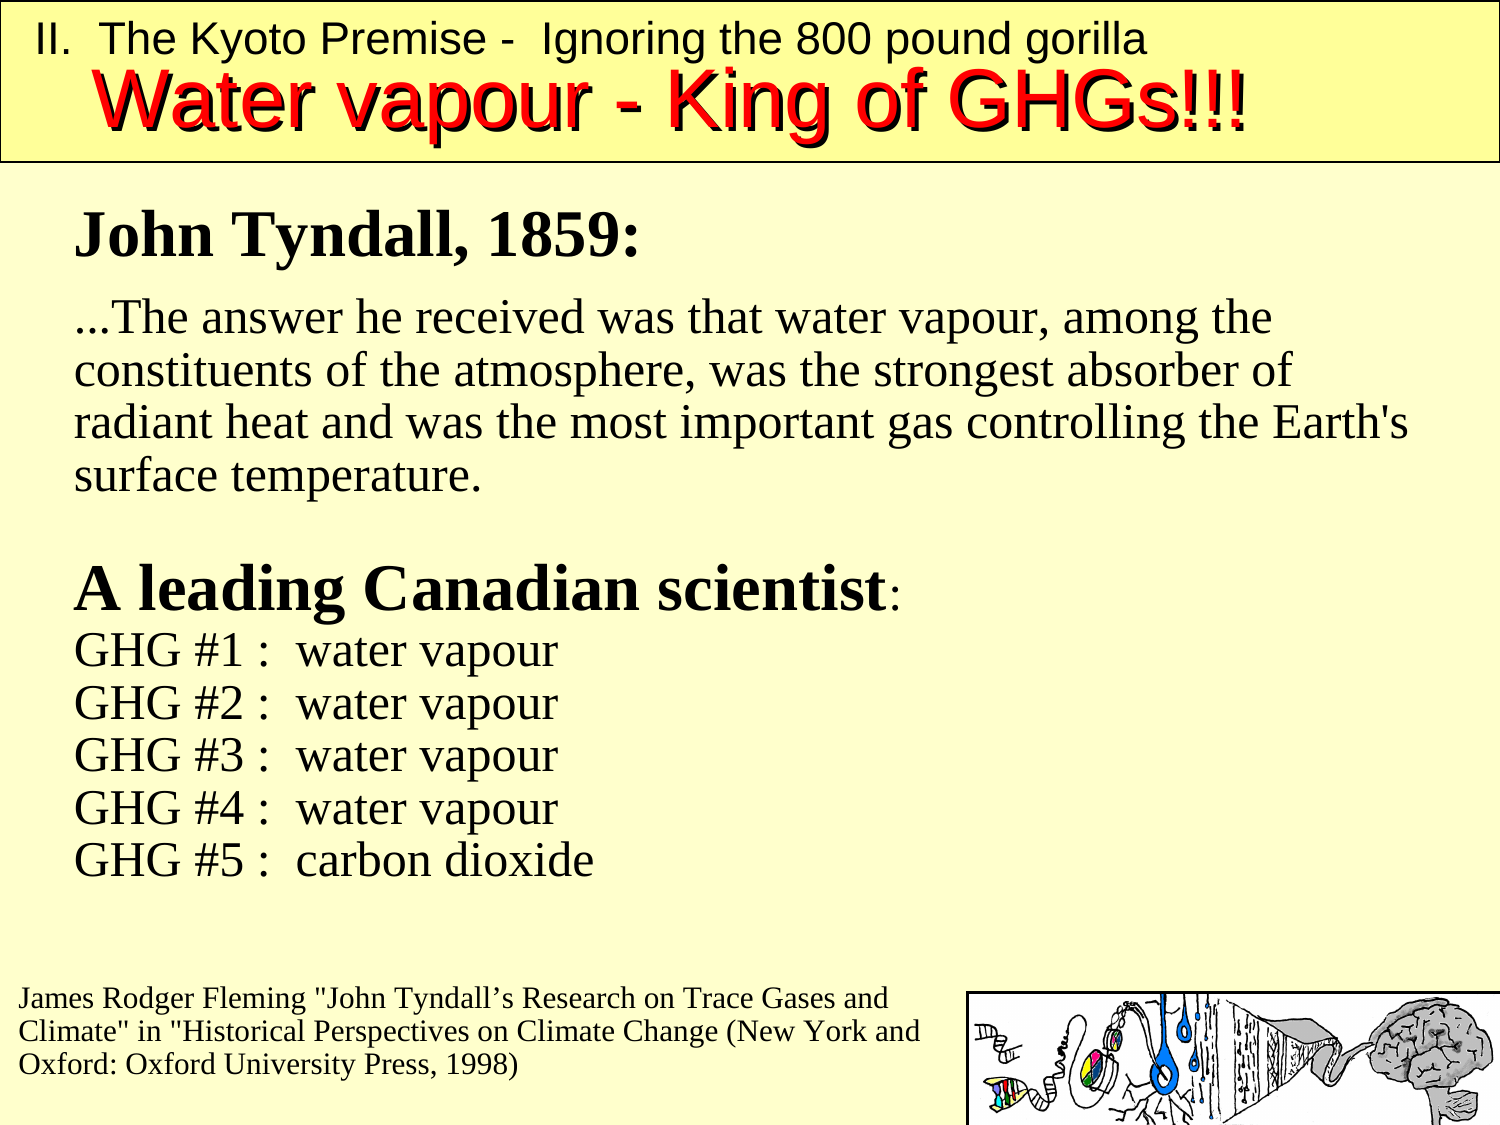

II. The Kyoto Premise - Ignoring the 800 pound gorilla
 Water vapour - King of GHGs!!!
John Tyndall, 1859:
...The answer he received was that water vapour, among the constituents of the atmosphere, was the strongest absorber of radiant heat and was the most important gas controlling the Earth's
surface temperature.
A leading Canadian scientist:
GHG #1 : water vapour
GHG #2 : water vapour
GHG #3 : water vapour
GHG #4 : water vapour
GHG #5 : carbon dioxide
James Rodger Fleming "John Tyndall’s Research on Trace Gases and Climate" in "Historical Perspectives on Climate Change (New York and Oxford: Oxford University Press, 1998)